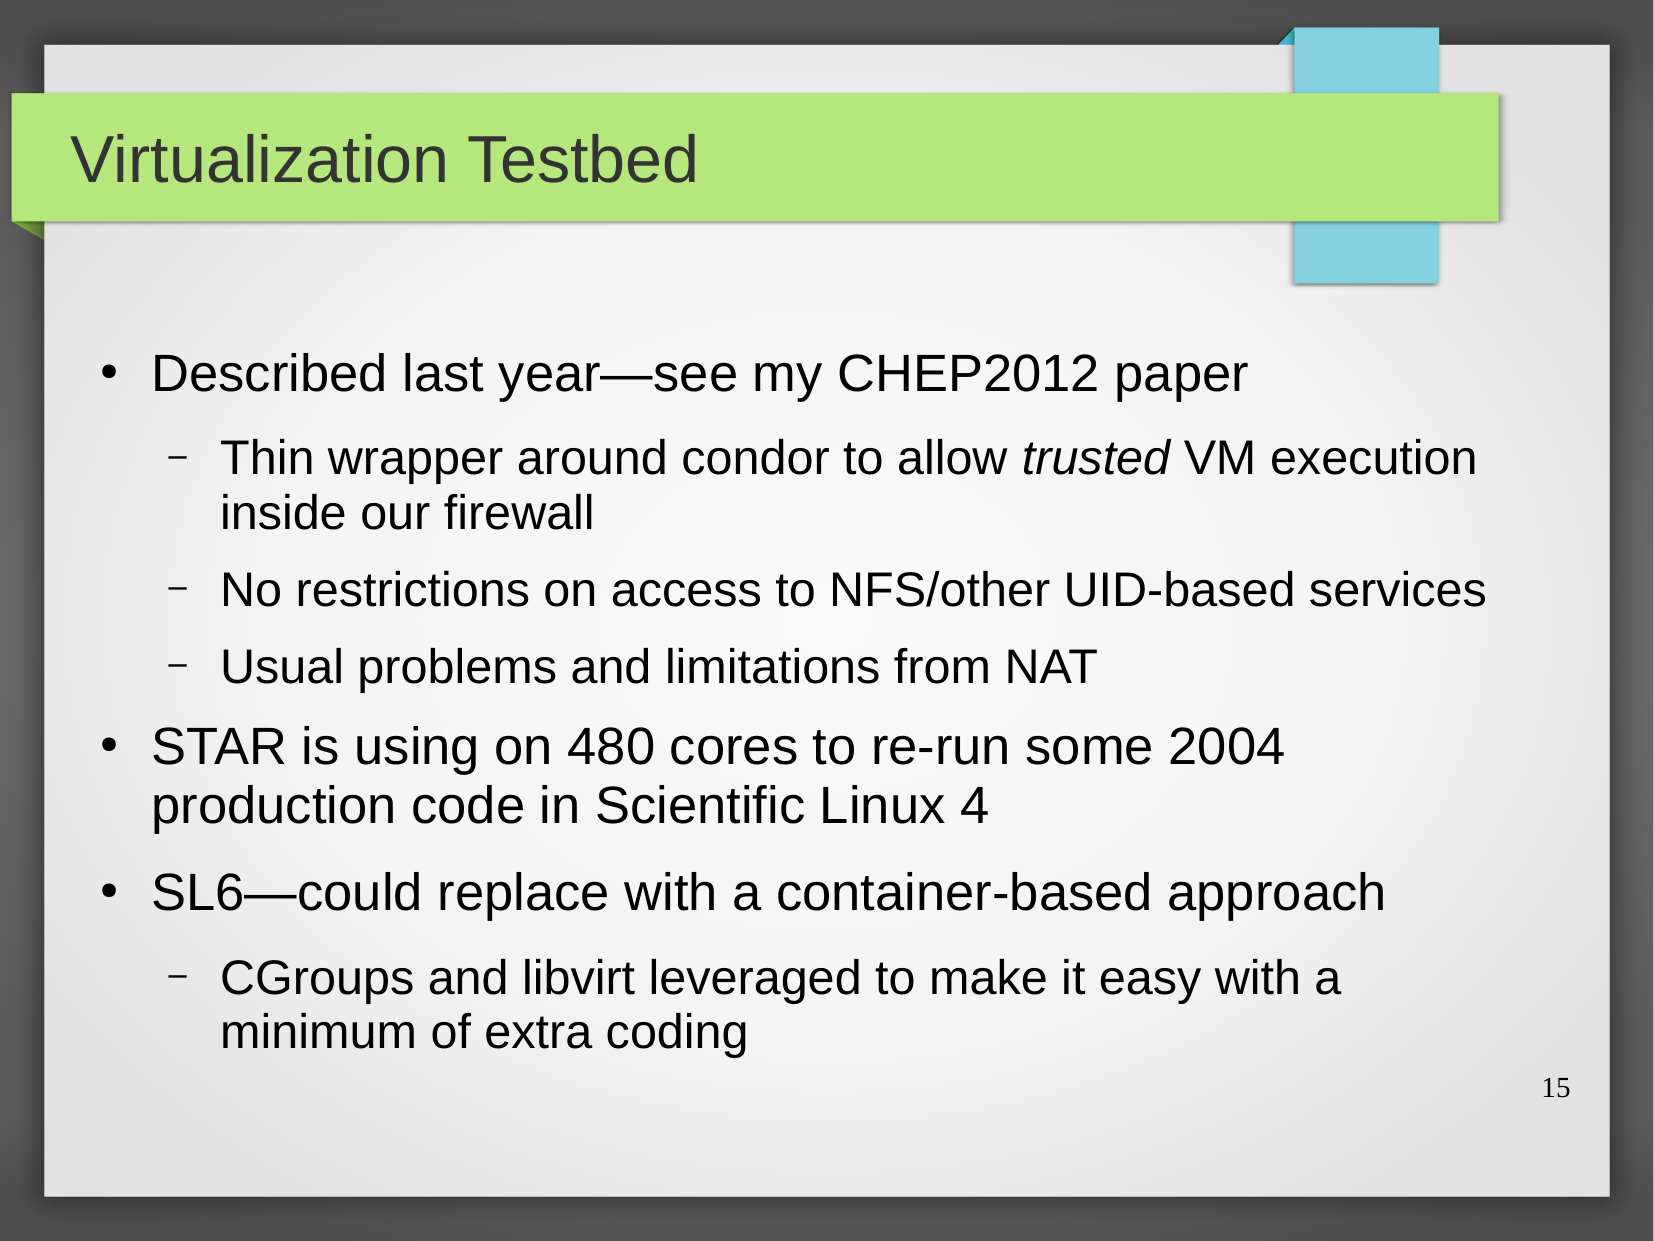

# Virtualization Testbed
Described last year—see my CHEP2012 paper
Thin wrapper around condor to allow trusted VM execution inside our firewall
No restrictions on access to NFS/other UID-based services
Usual problems and limitations from NAT
STAR is using on 480 cores to re-run some 2004 production code in Scientific Linux 4
SL6—could replace with a container-based approach
CGroups and libvirt leveraged to make it easy with a minimum of extra coding
15